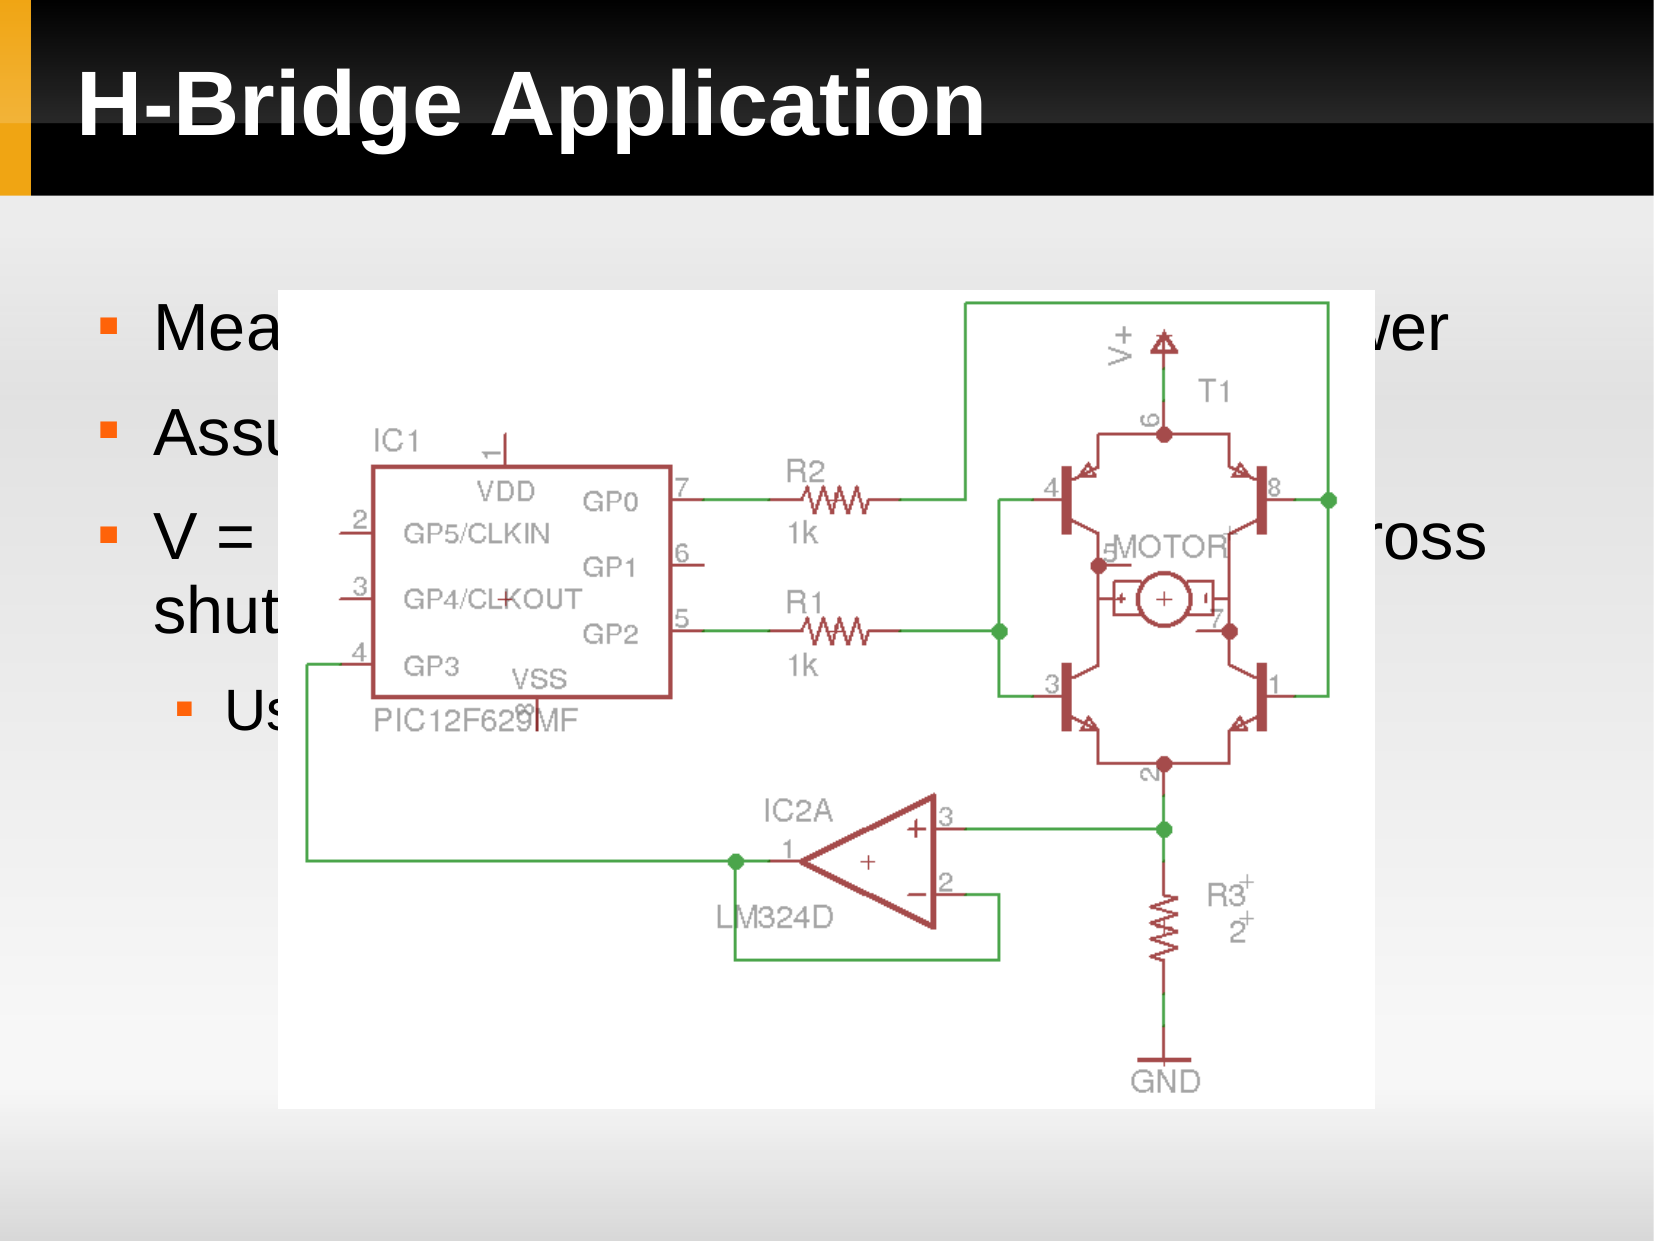

# H-Bridge Application
Measure motor current with shunt + follower
Assume V+ = 24V, Vce=1.4V
V = IR, when motor draws 2A, voltage across shut is 4V
Use to detect stall